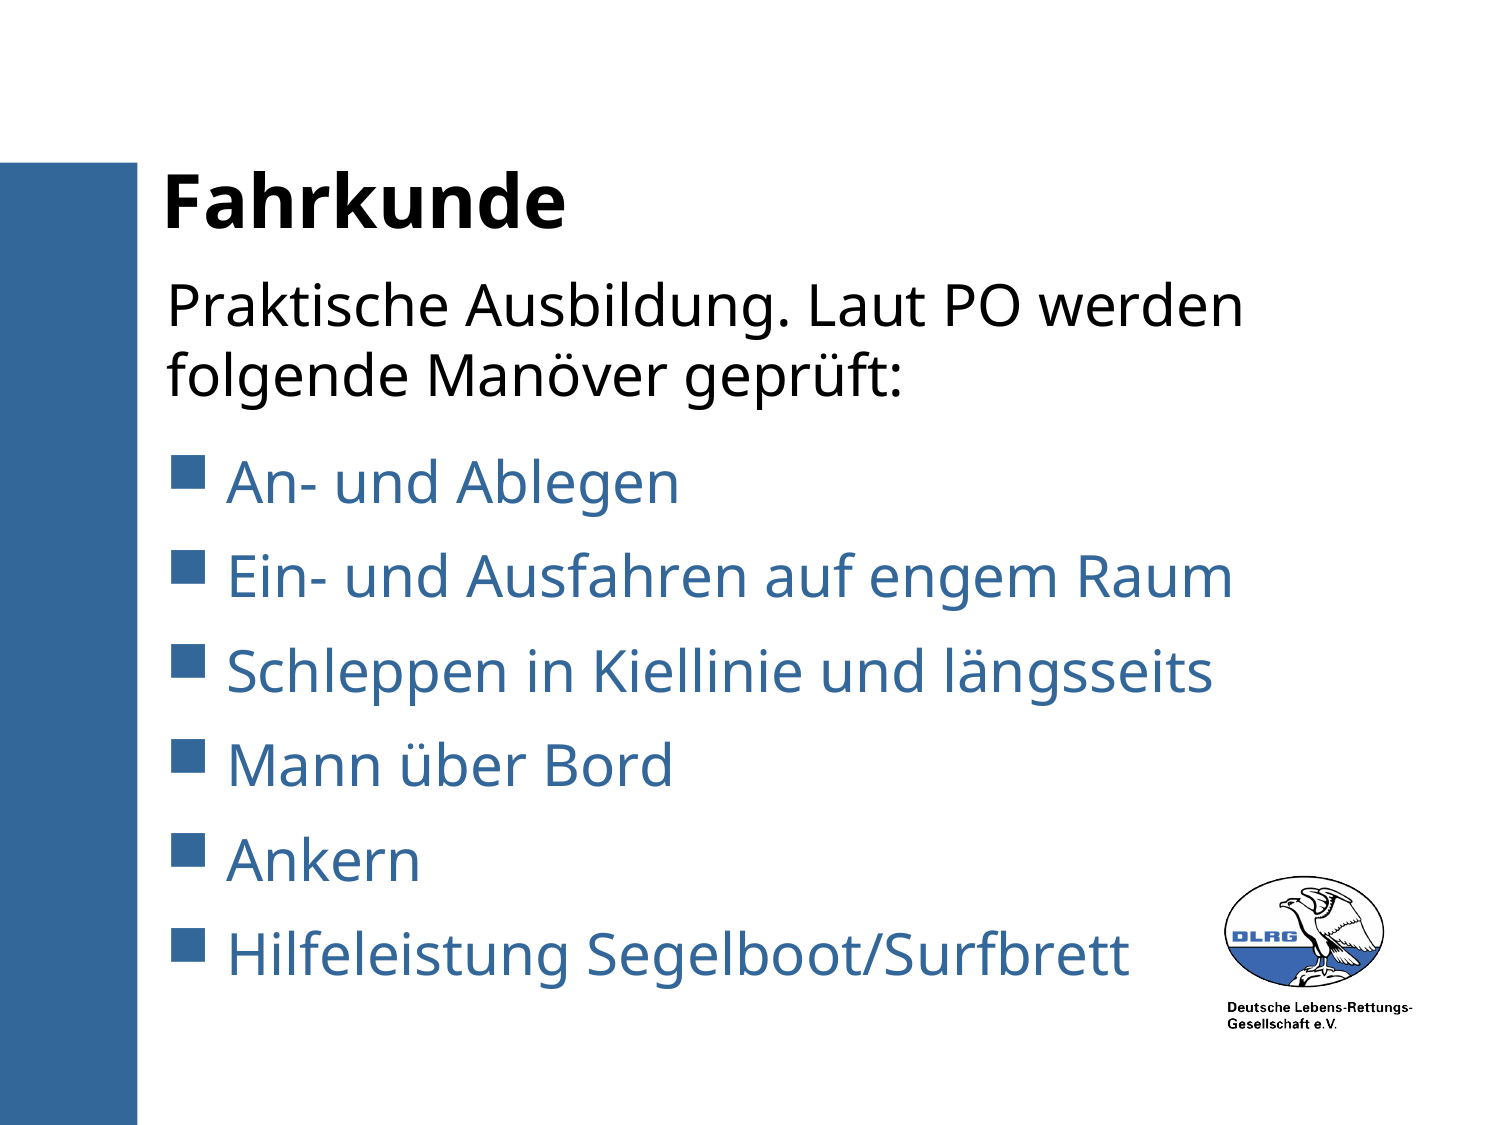

Fahrkunde
Praktische Ausbildung. Laut PO werden
folgende Manöver geprüft:
 An- und Ablegen
 Ein- und Ausfahren auf engem Raum
 Schleppen in Kiellinie und längsseits
 Mann über Bord
 Ankern
 Hilfeleistung Segelboot/Surfbrett